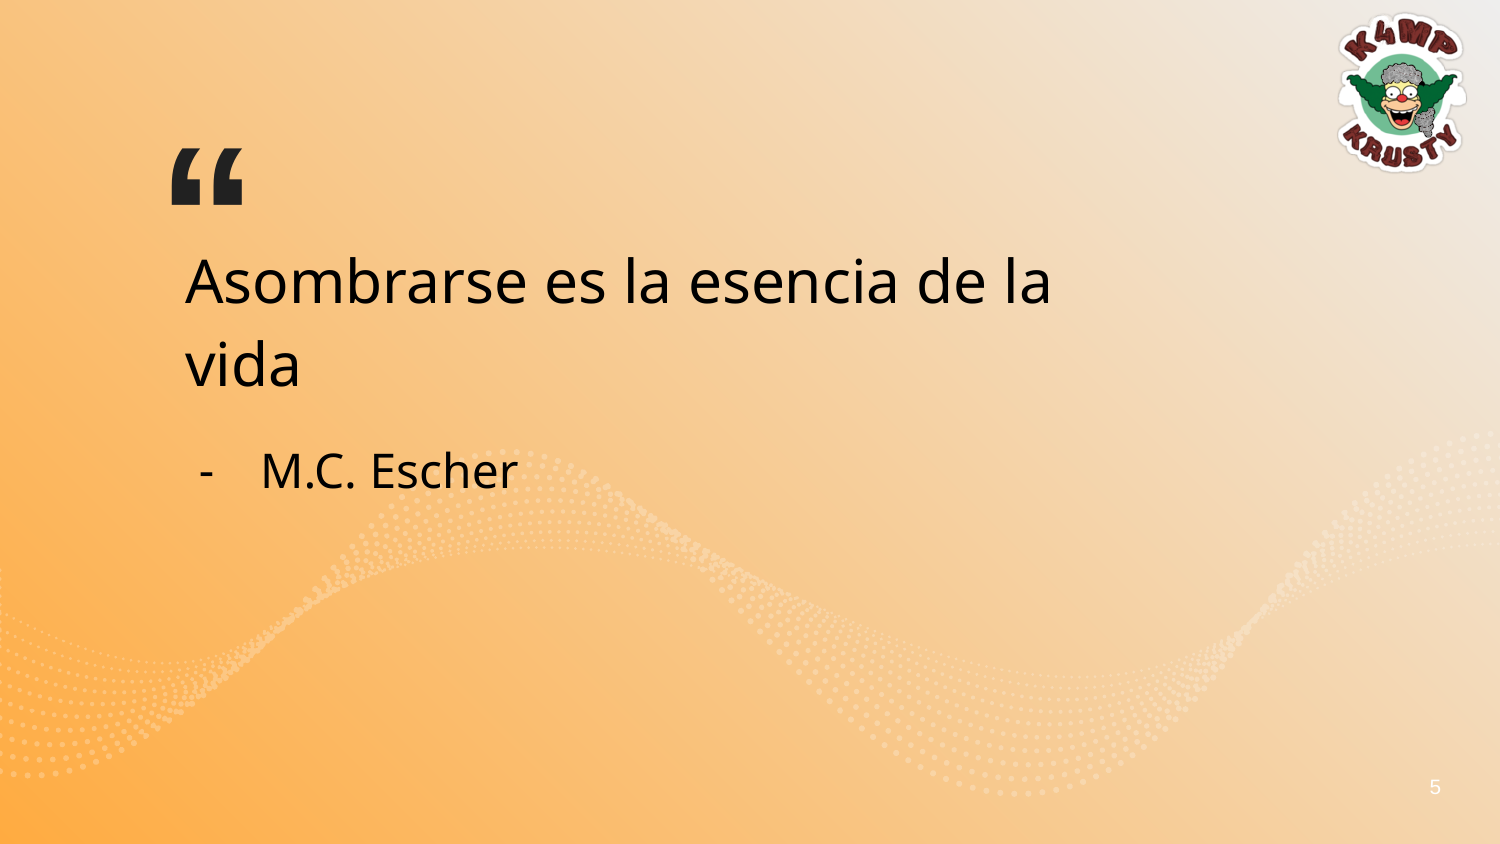

# Asombrarse es la esencia de la vida
M.C. Escher